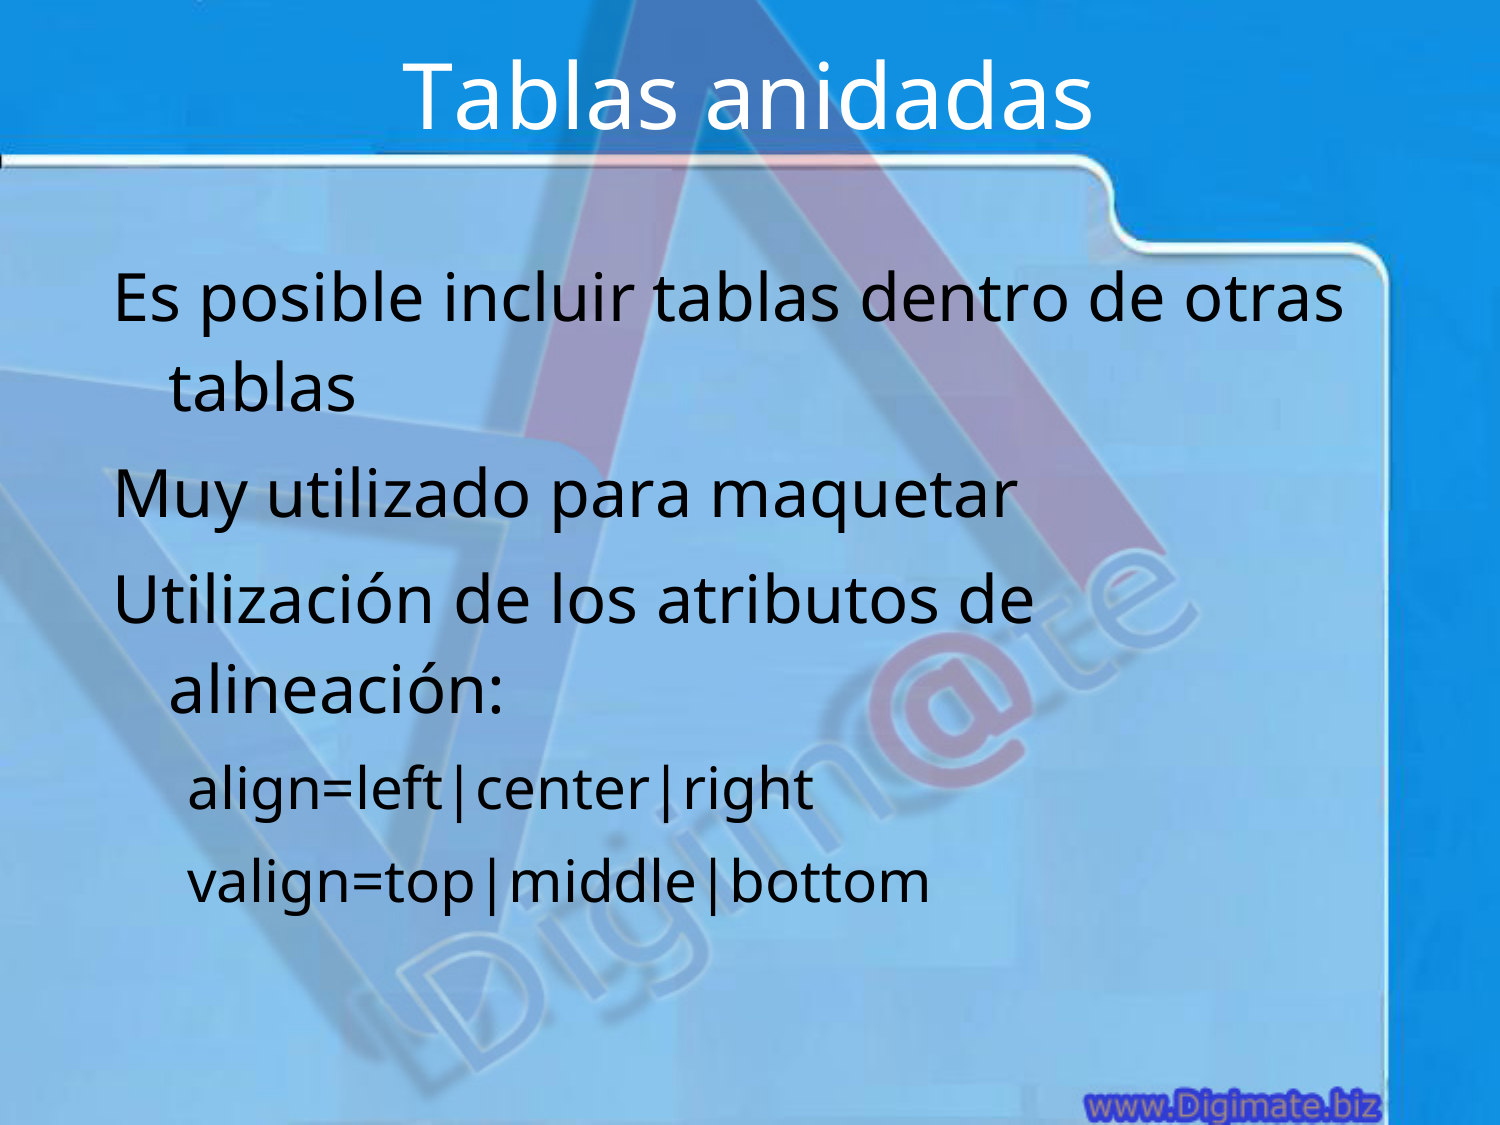

# Tablas anidadas
Es posible incluir tablas dentro de otras tablas
Muy utilizado para maquetar
Utilización de los atributos de alineación:
align=left|center|right
valign=top|middle|bottom